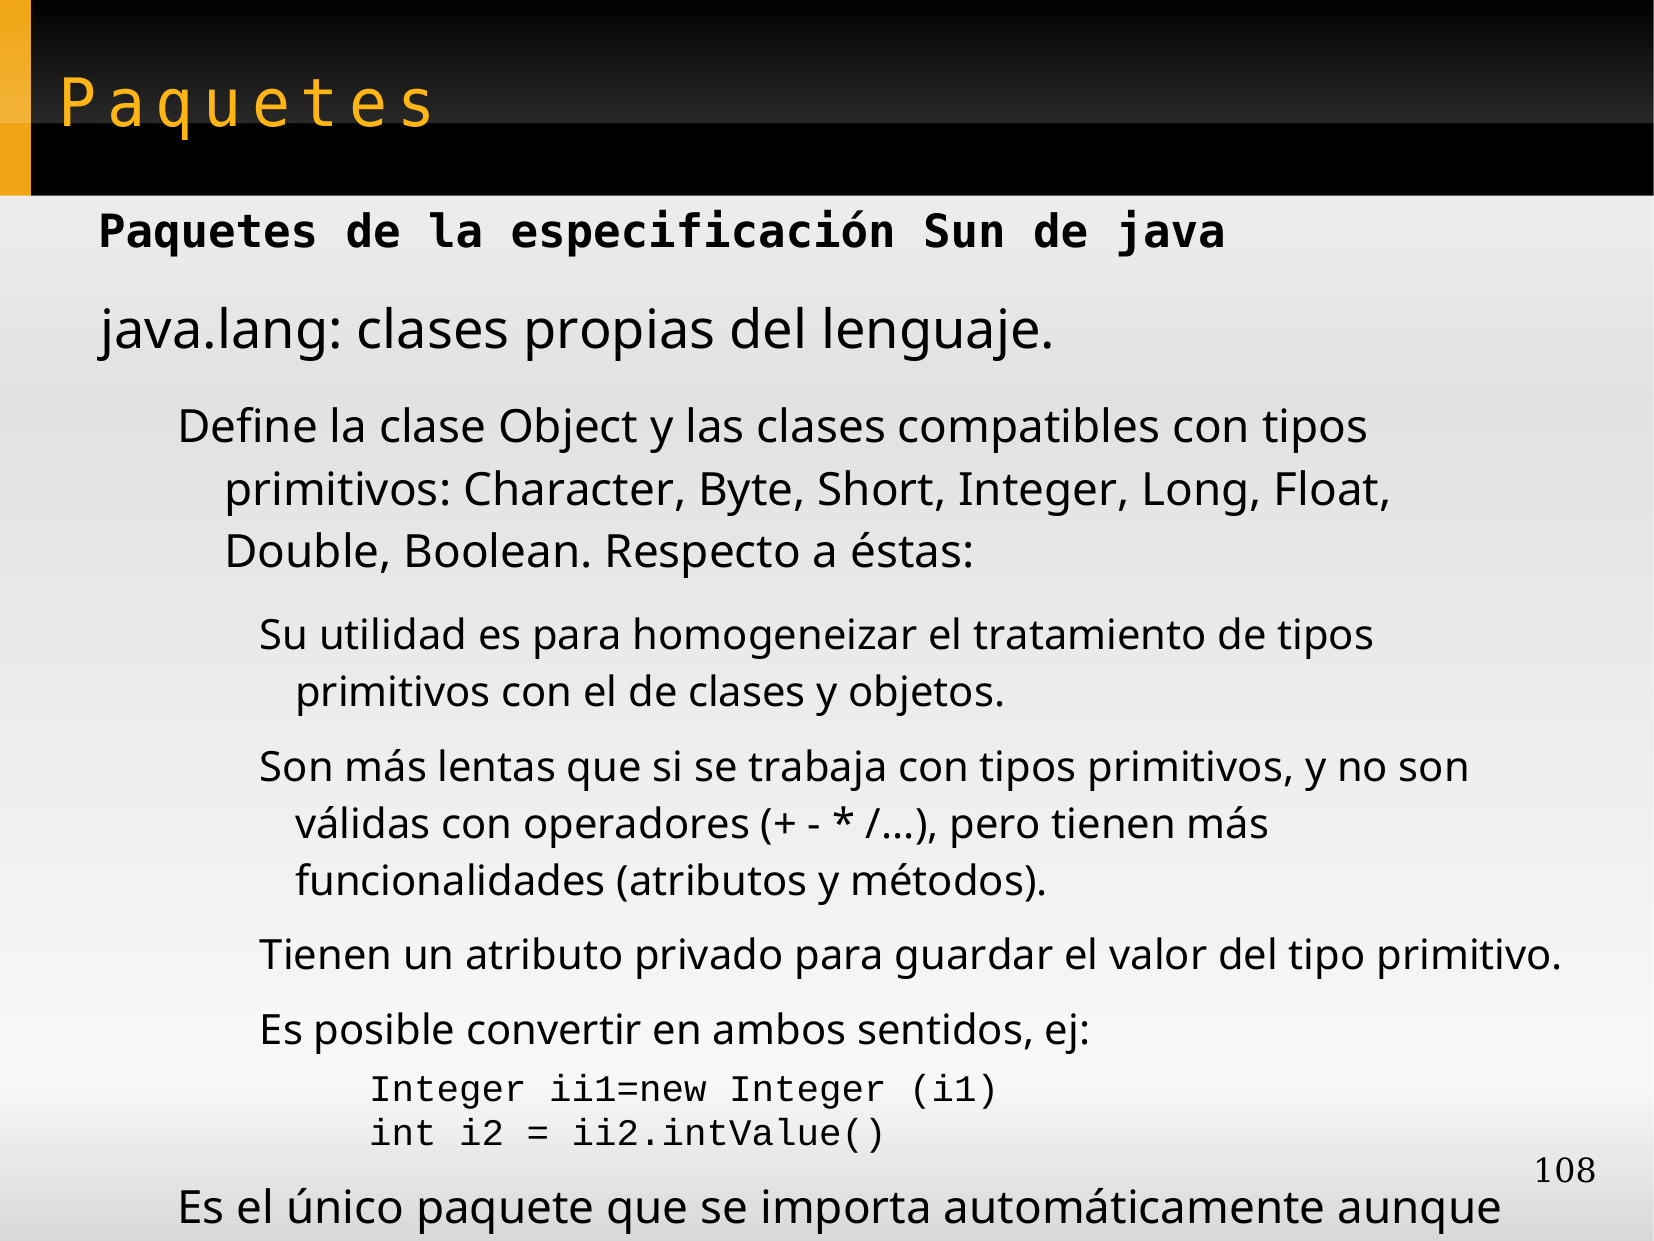

# Paquetes
Paquetes de la especificación Sun de java
java.lang: clases propias del lenguaje.
Define la clase Object y las clases compatibles con tipos primitivos: Character, Byte, Short, Integer, Long, Float, Double, Boolean. Respecto a éstas:
Su utilidad es para homogeneizar el tratamiento de tipos primitivos con el de clases y objetos.
Son más lentas que si se trabaja con tipos primitivos, y no son válidas con operadores (+ - * /...), pero tienen más funcionalidades (atributos y métodos).
Tienen un atributo privado para guardar el valor del tipo primitivo.
Es posible convertir en ambos sentidos, ej:
	Integer ii1=new Integer (i1)
	int i2 = ii2.intValue()
Es el único paquete que se importa automáticamente aunque
no se indique con import
108